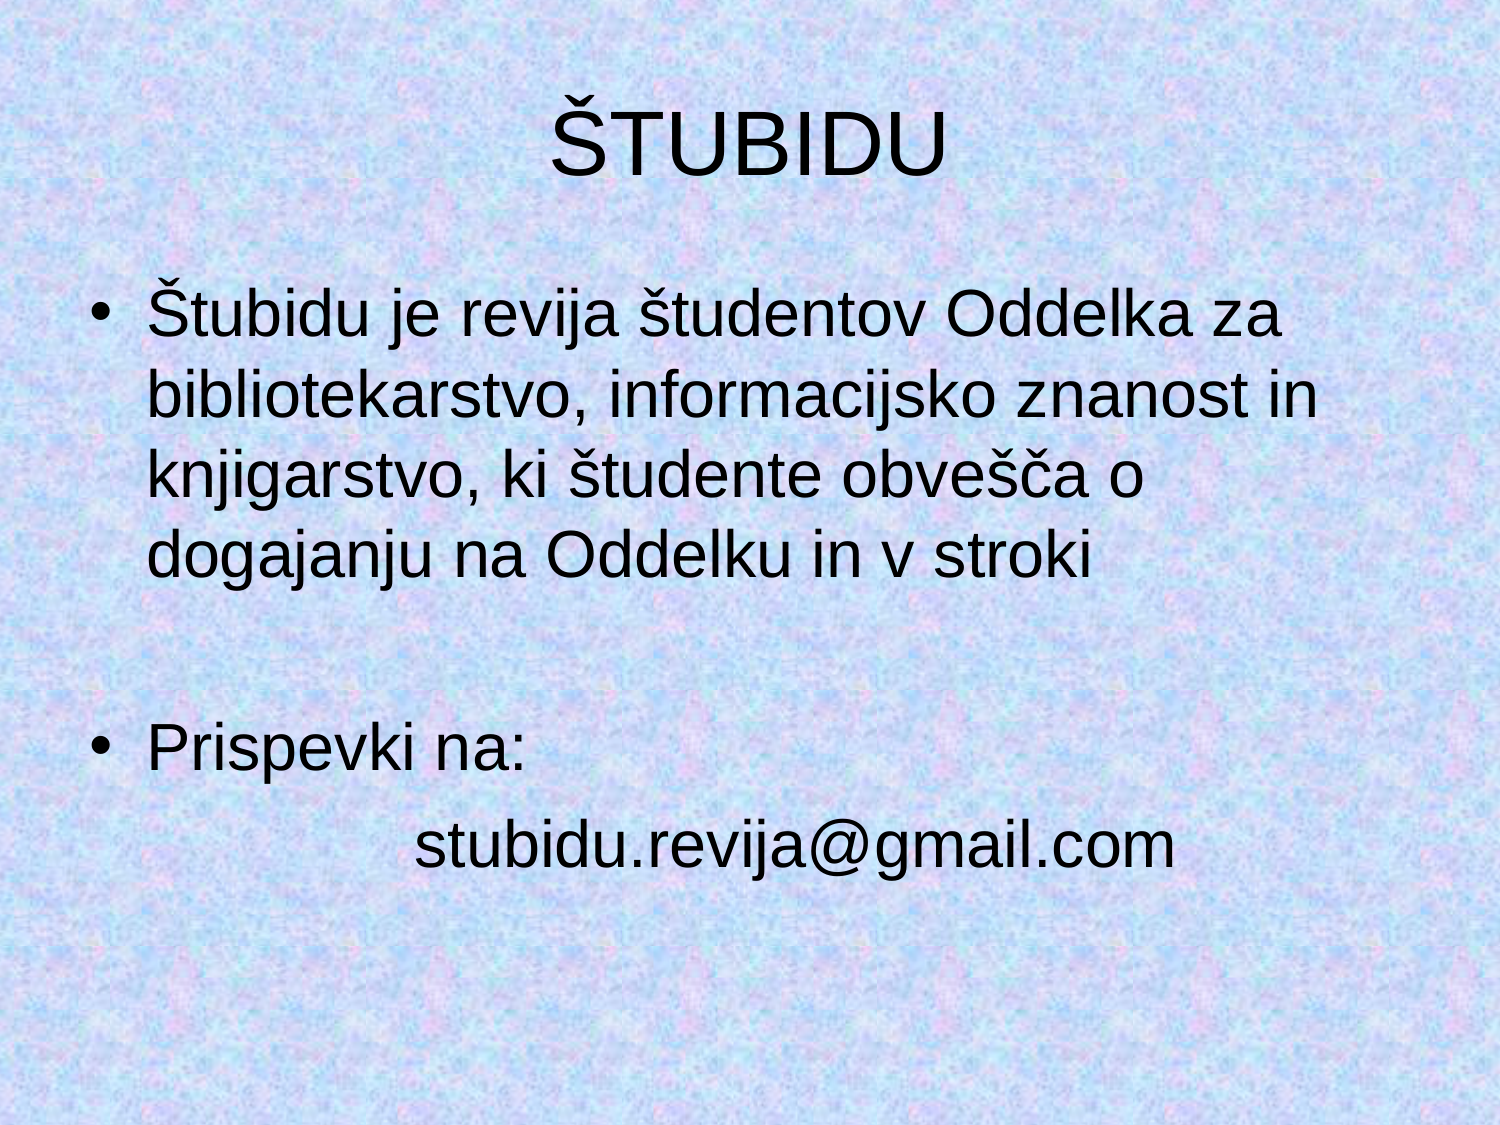

# ŠTUBIDU
Štubidu je revija študentov Oddelka za bibliotekarstvo, informacijsko znanost in knjigarstvo, ki študente obvešča o dogajanju na Oddelku in v stroki
Prispevki na:
 stubidu.revija@gmail.com